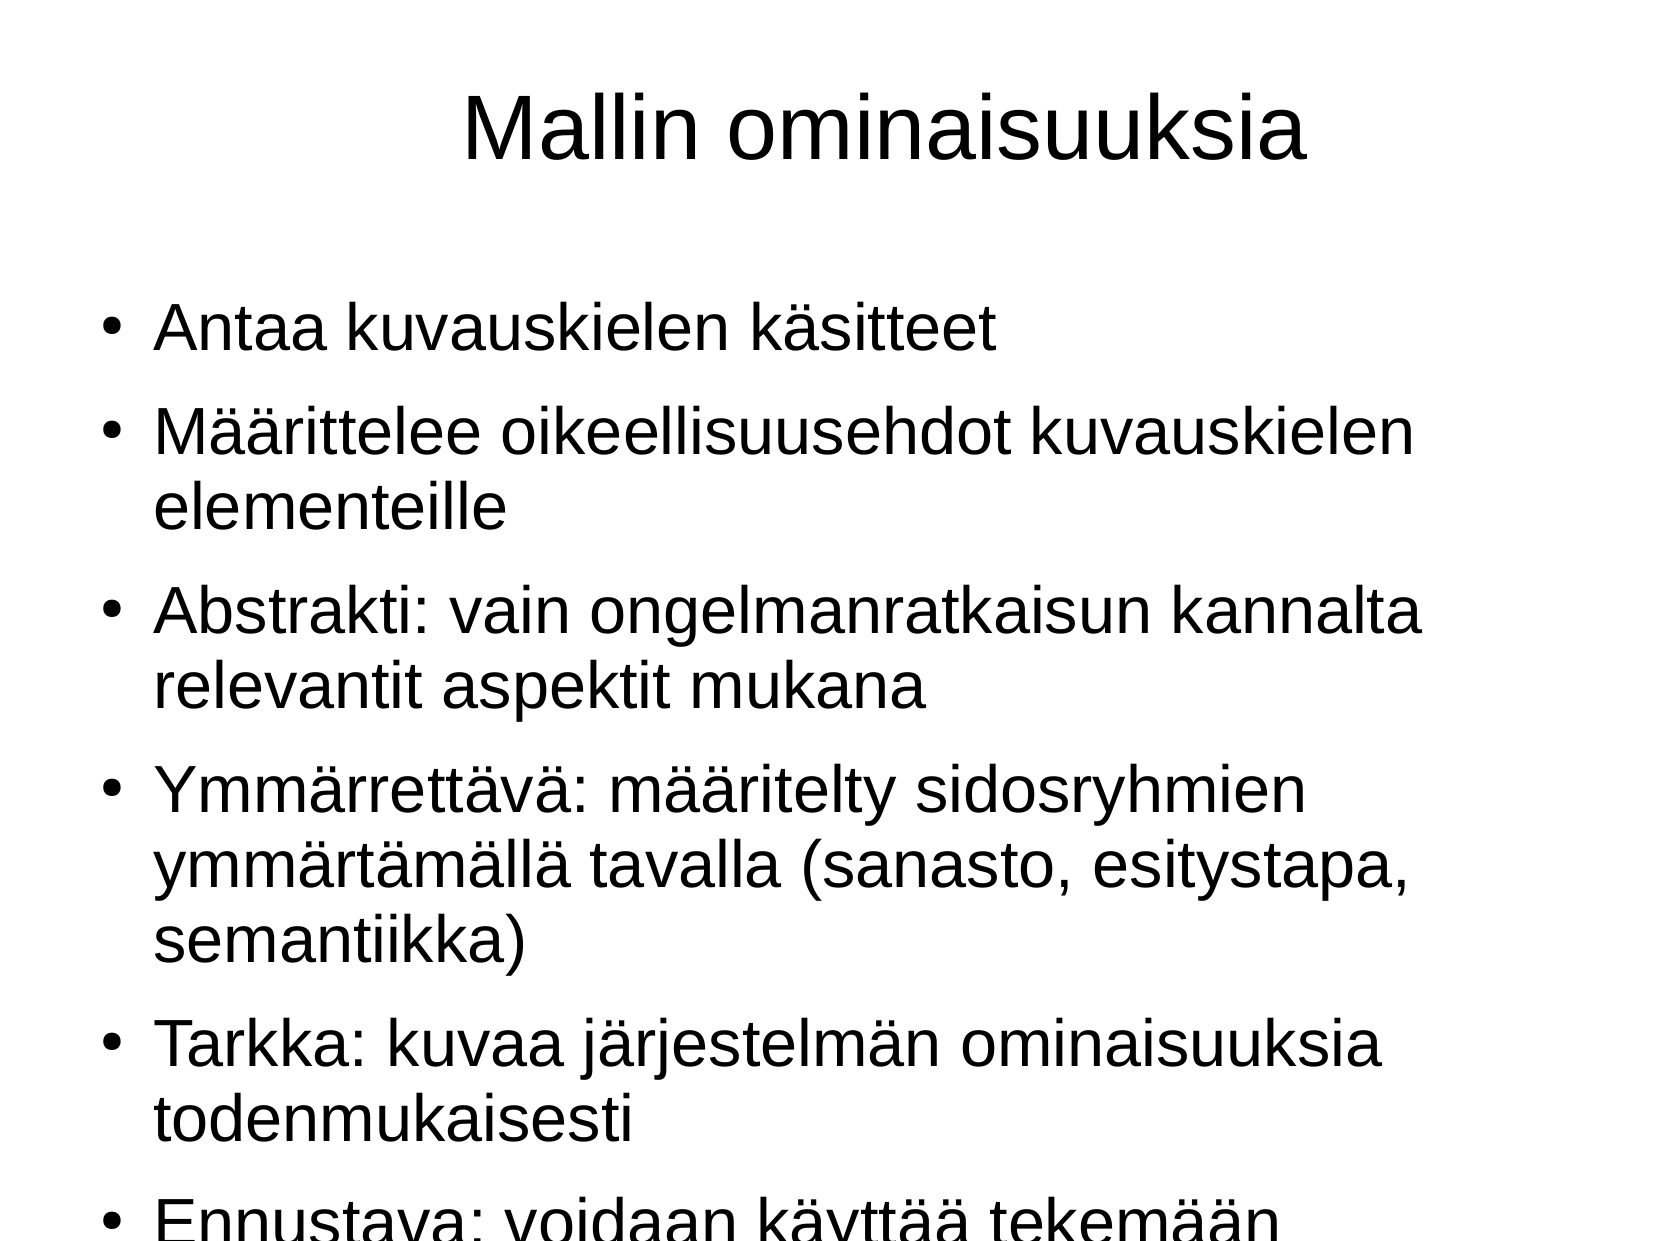

# Mallin ominaisuuksia
Antaa kuvauskielen käsitteet
Määrittelee oikeellisuusehdot kuvauskielen elementeille
Abstrakti: vain ongelmanratkaisun kannalta relevantit aspektit mukana
Ymmärrettävä: määritelty sidosryhmien ymmärtämällä tavalla (sanasto, esitystapa, semantiikka)
Tarkka: kuvaa järjestelmän ominaisuuksia todenmukaisesti
Ennustava: voidaan käyttää tekemään ennustuksia järjestelmän toiminnasta ja ominaisuuksista
Edullinen: malli on helpompi, nopeampi ja halvempi valmistaa ja siitä saadaan edullisemmin tuloksia kuin järjestelmästä itsestään